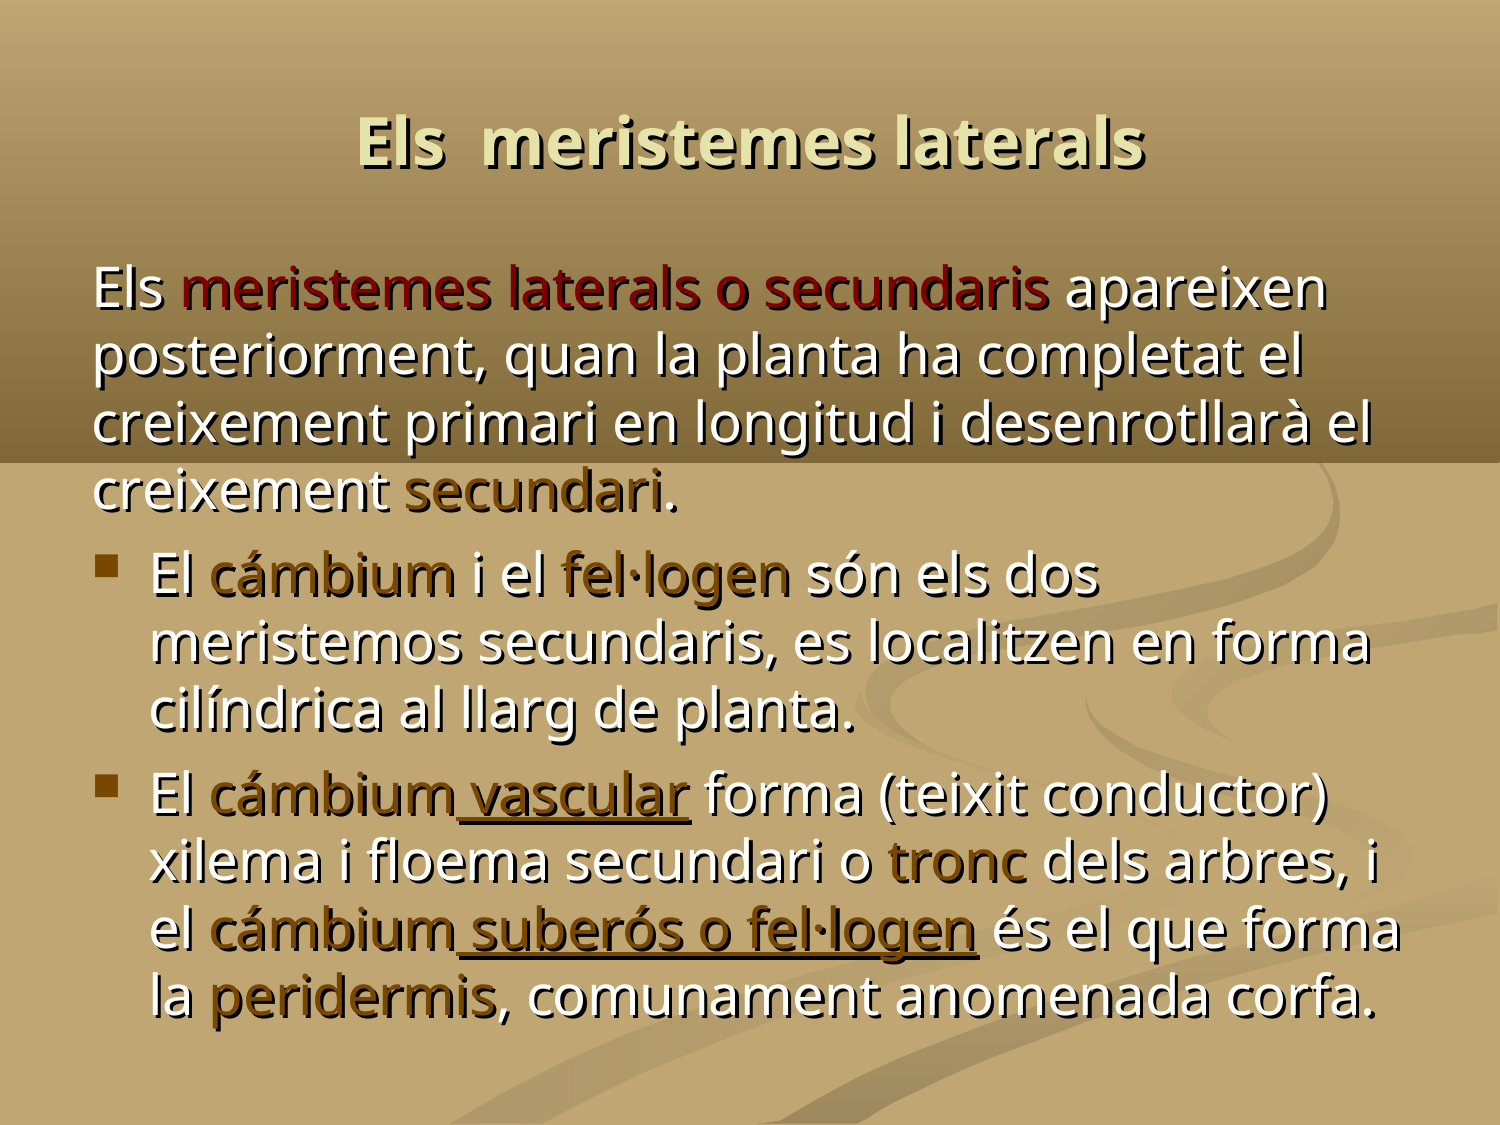

# Els meristemes laterals
Els meristemes laterals o secundaris apareixen posteriorment, quan la planta ha completat el creixement primari en longitud i desenrotllarà el creixement secundari.
El cámbium i el fel·logen són els dos meristemos secundaris, es localitzen en forma cilíndrica al llarg de planta.
El cámbium vascular forma (teixit conductor) xilema i floema secundari o tronc dels arbres, i el cámbium suberós o fel·logen és el que forma la peridermis, comunament anomenada corfa.